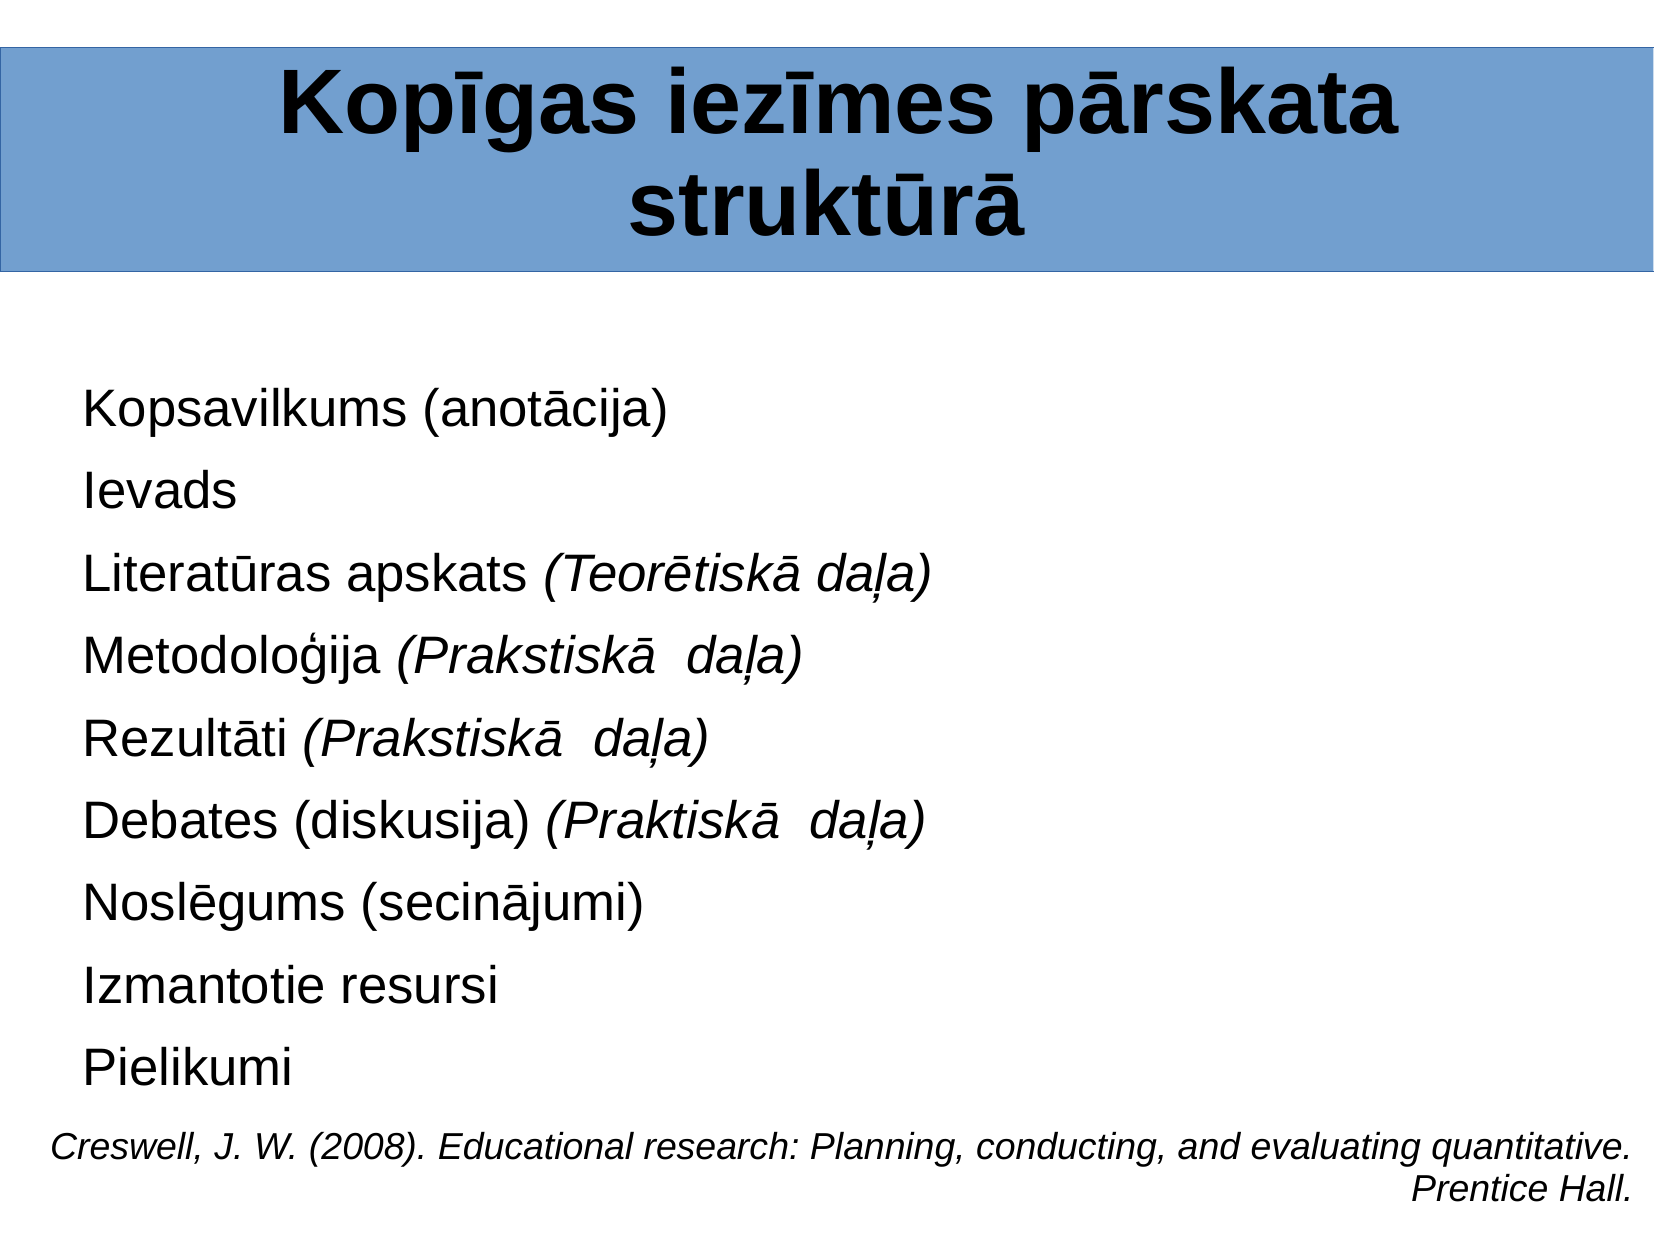

# Kopīgas iezīmes pārskata struktūrā
Kopsavilkums (anotācija)
Ievads
Literatūras apskats (Teorētiskā daļa)
Metodoloģija (Prakstiskā daļa)
Rezultāti (Prakstiskā daļa)
Debates (diskusija) (Praktiskā daļa)
Noslēgums (secinājumi)
Izmantotie resursi
Pielikumi
Creswell, J. W. (2008). Educational research: Planning, conducting, and evaluating quantitative.
 Prentice Hall.